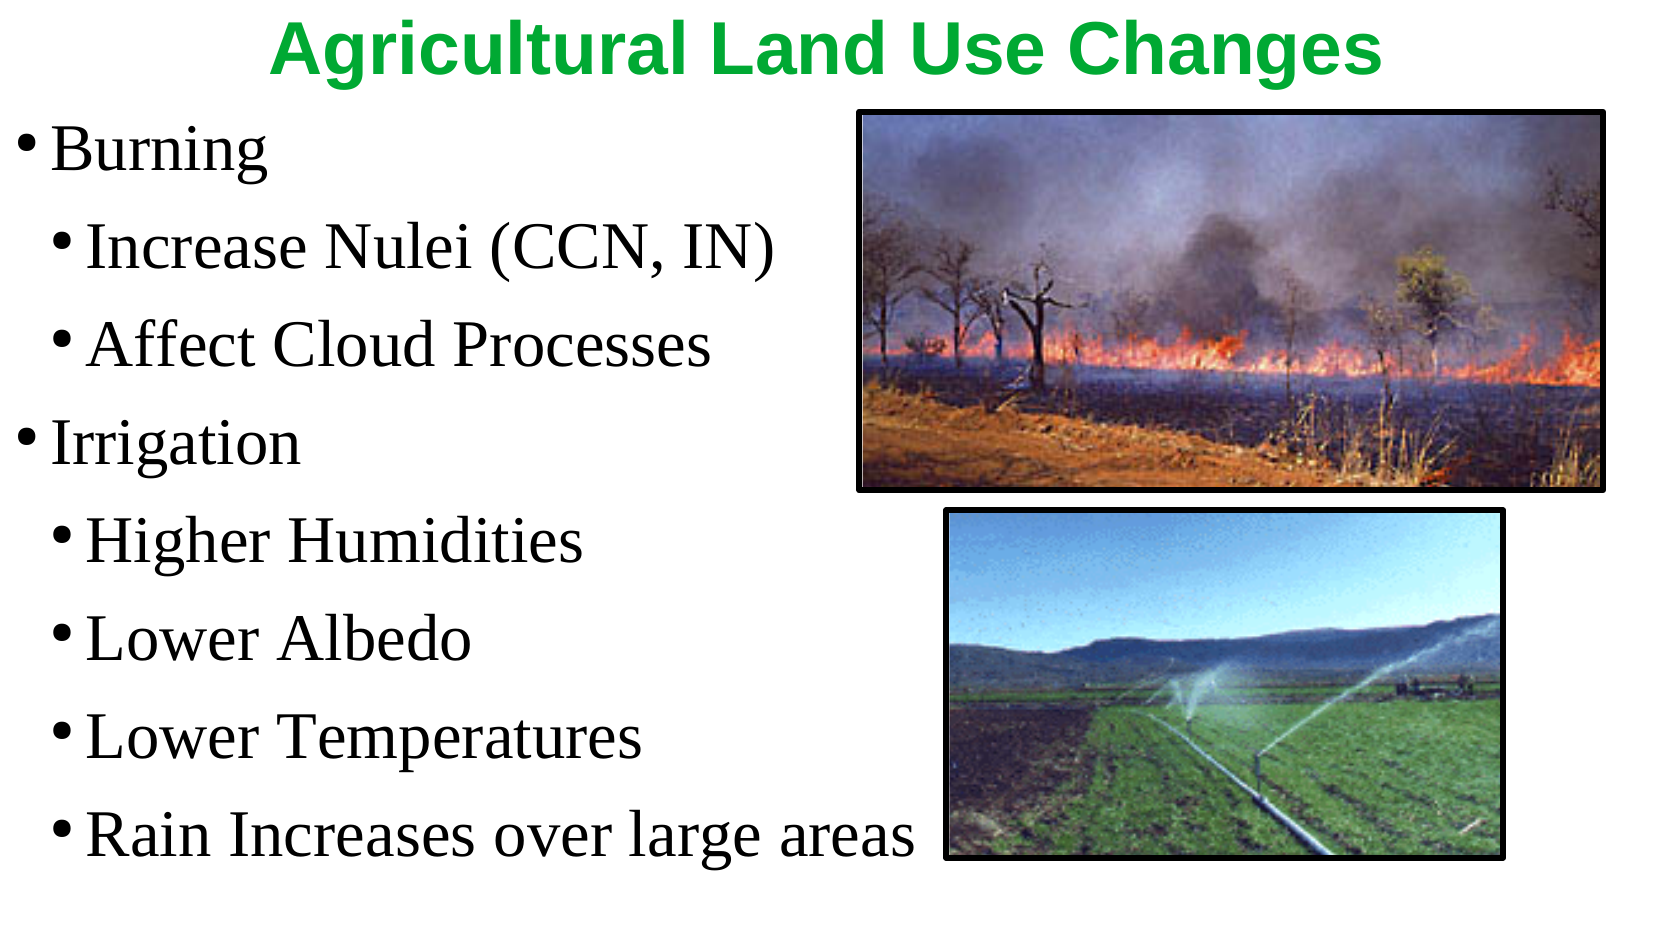

# Agricultural Land Use Changes
Burning
Increase Nulei (CCN, IN)
Affect Cloud Processes
Irrigation
Higher Humidities
Lower Albedo
Lower Temperatures
Rain Increases over large areas